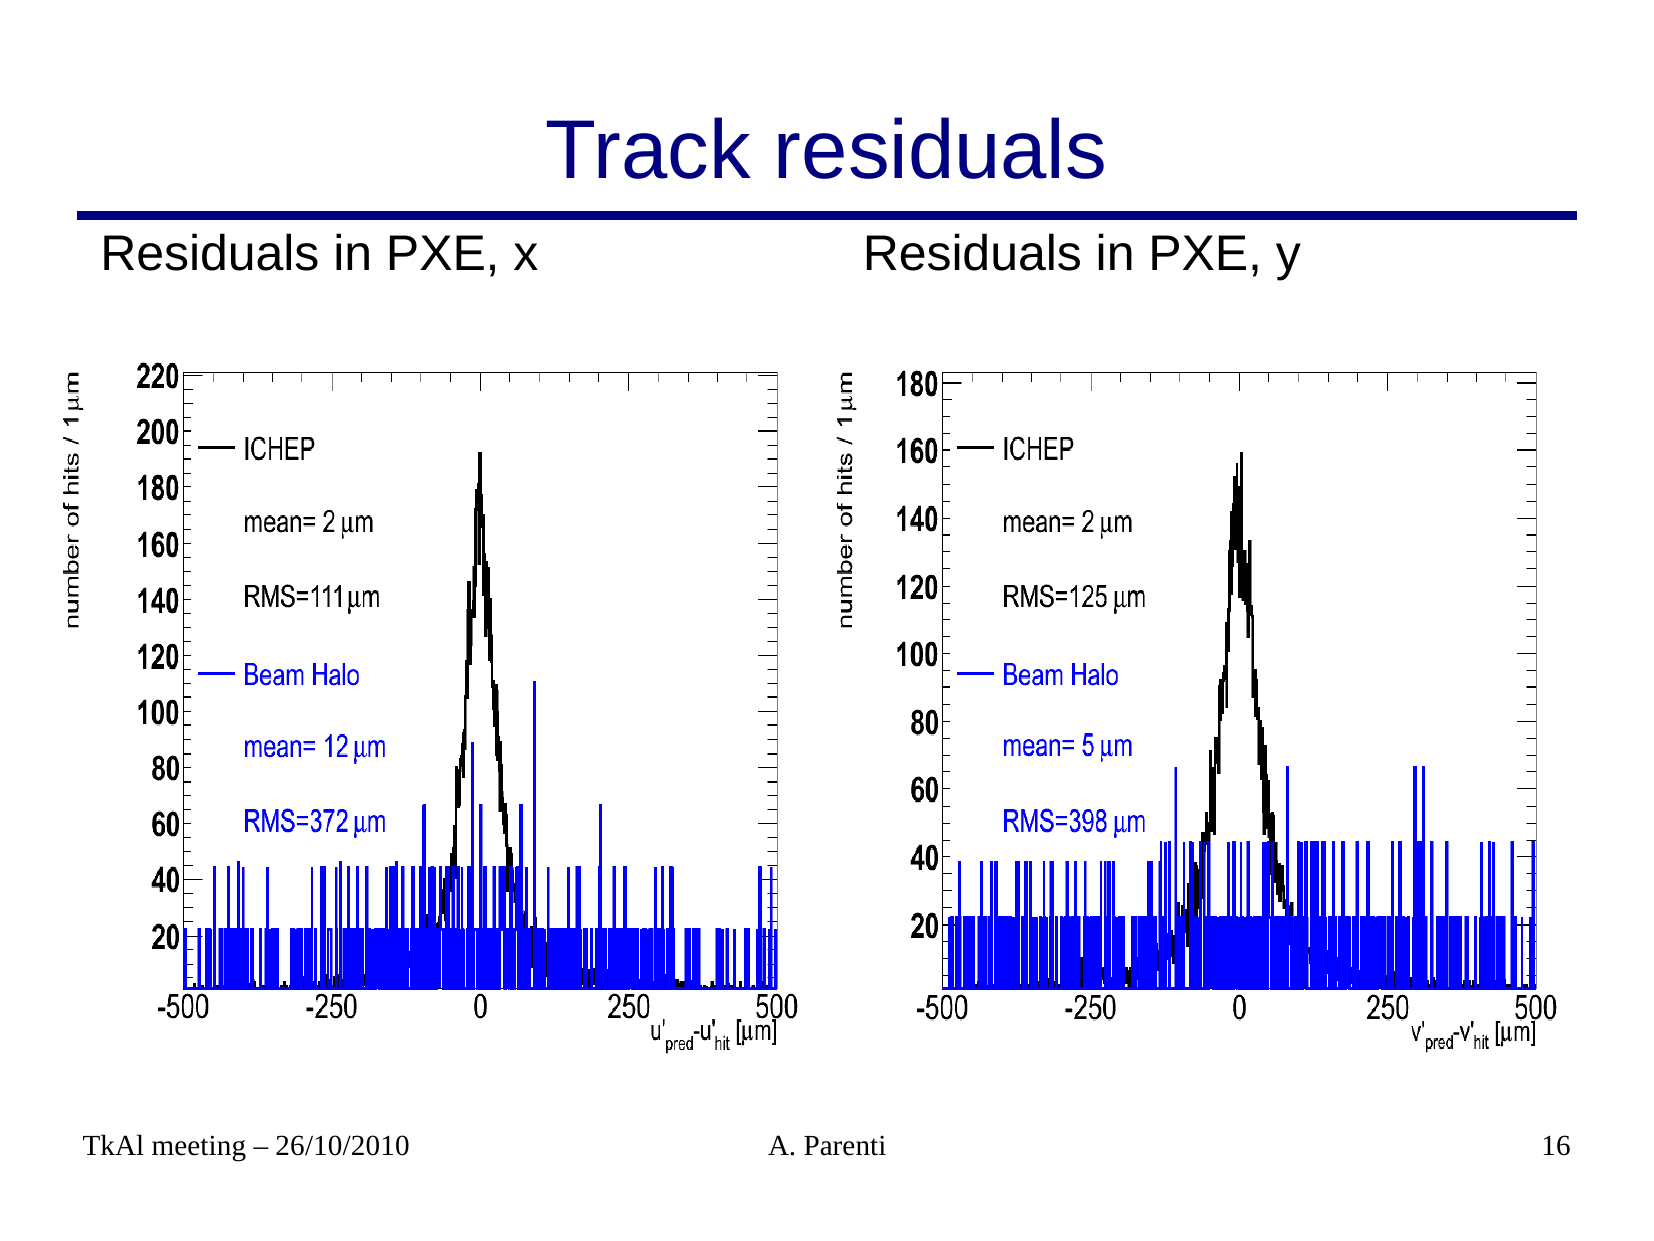

# Track residuals
Residuals in PXE, x
Residuals in PXE, y
16